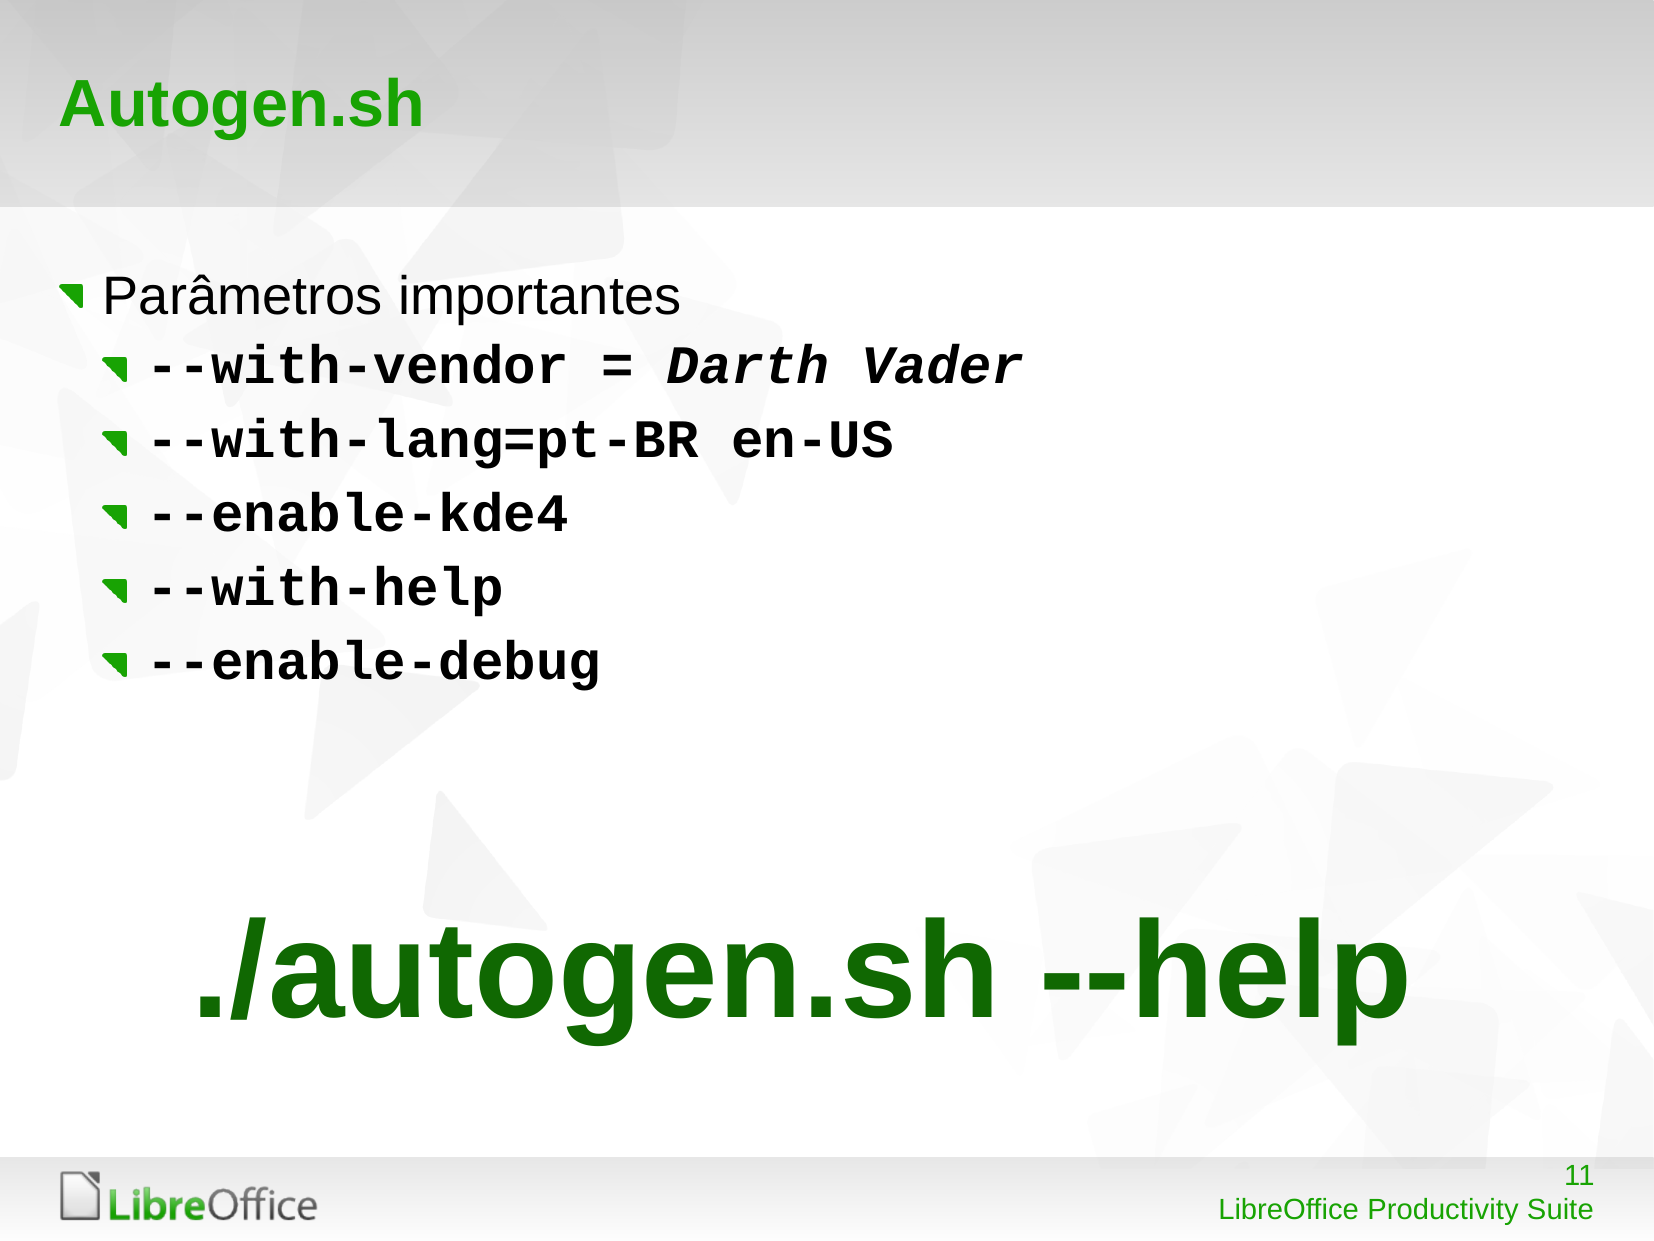

# Autogen.sh
Parâmetros importantes
--with-vendor = Darth Vader
--with-lang=pt-BR en-US
--enable-kde4
--with-help
--enable-debug
./autogen.sh --help
11
LibreOffice Productivity Suite